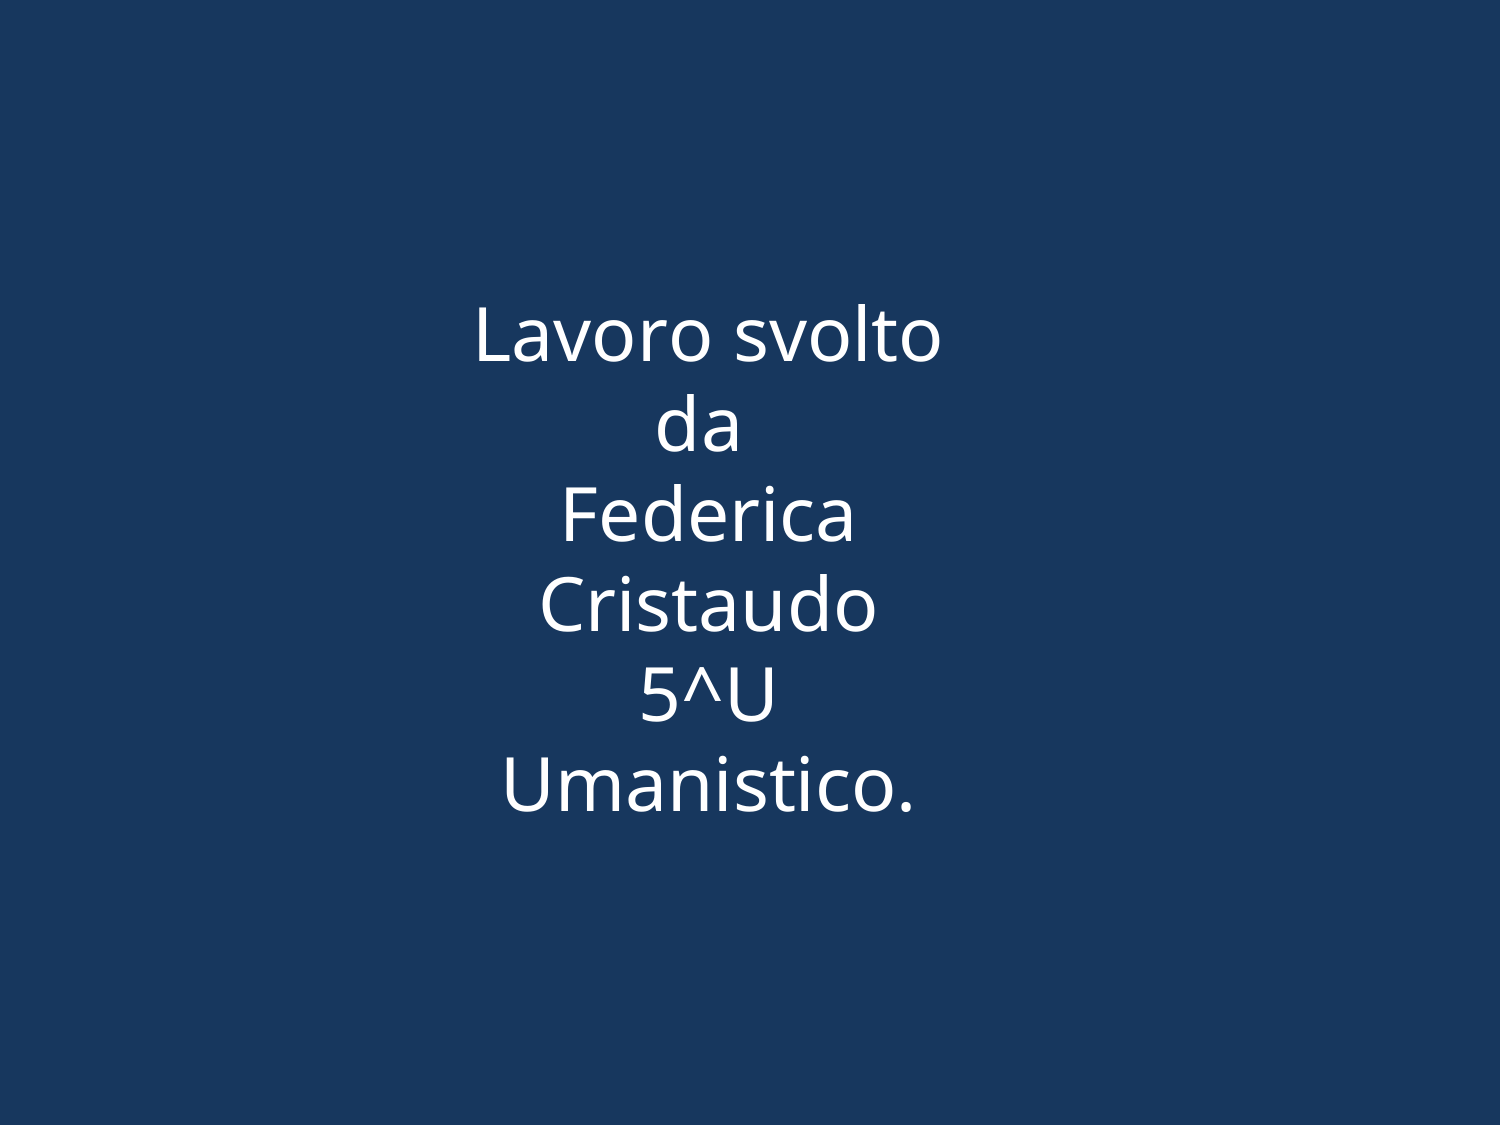

Lavoro svolto da
Federica Cristaudo
5^U Umanistico.